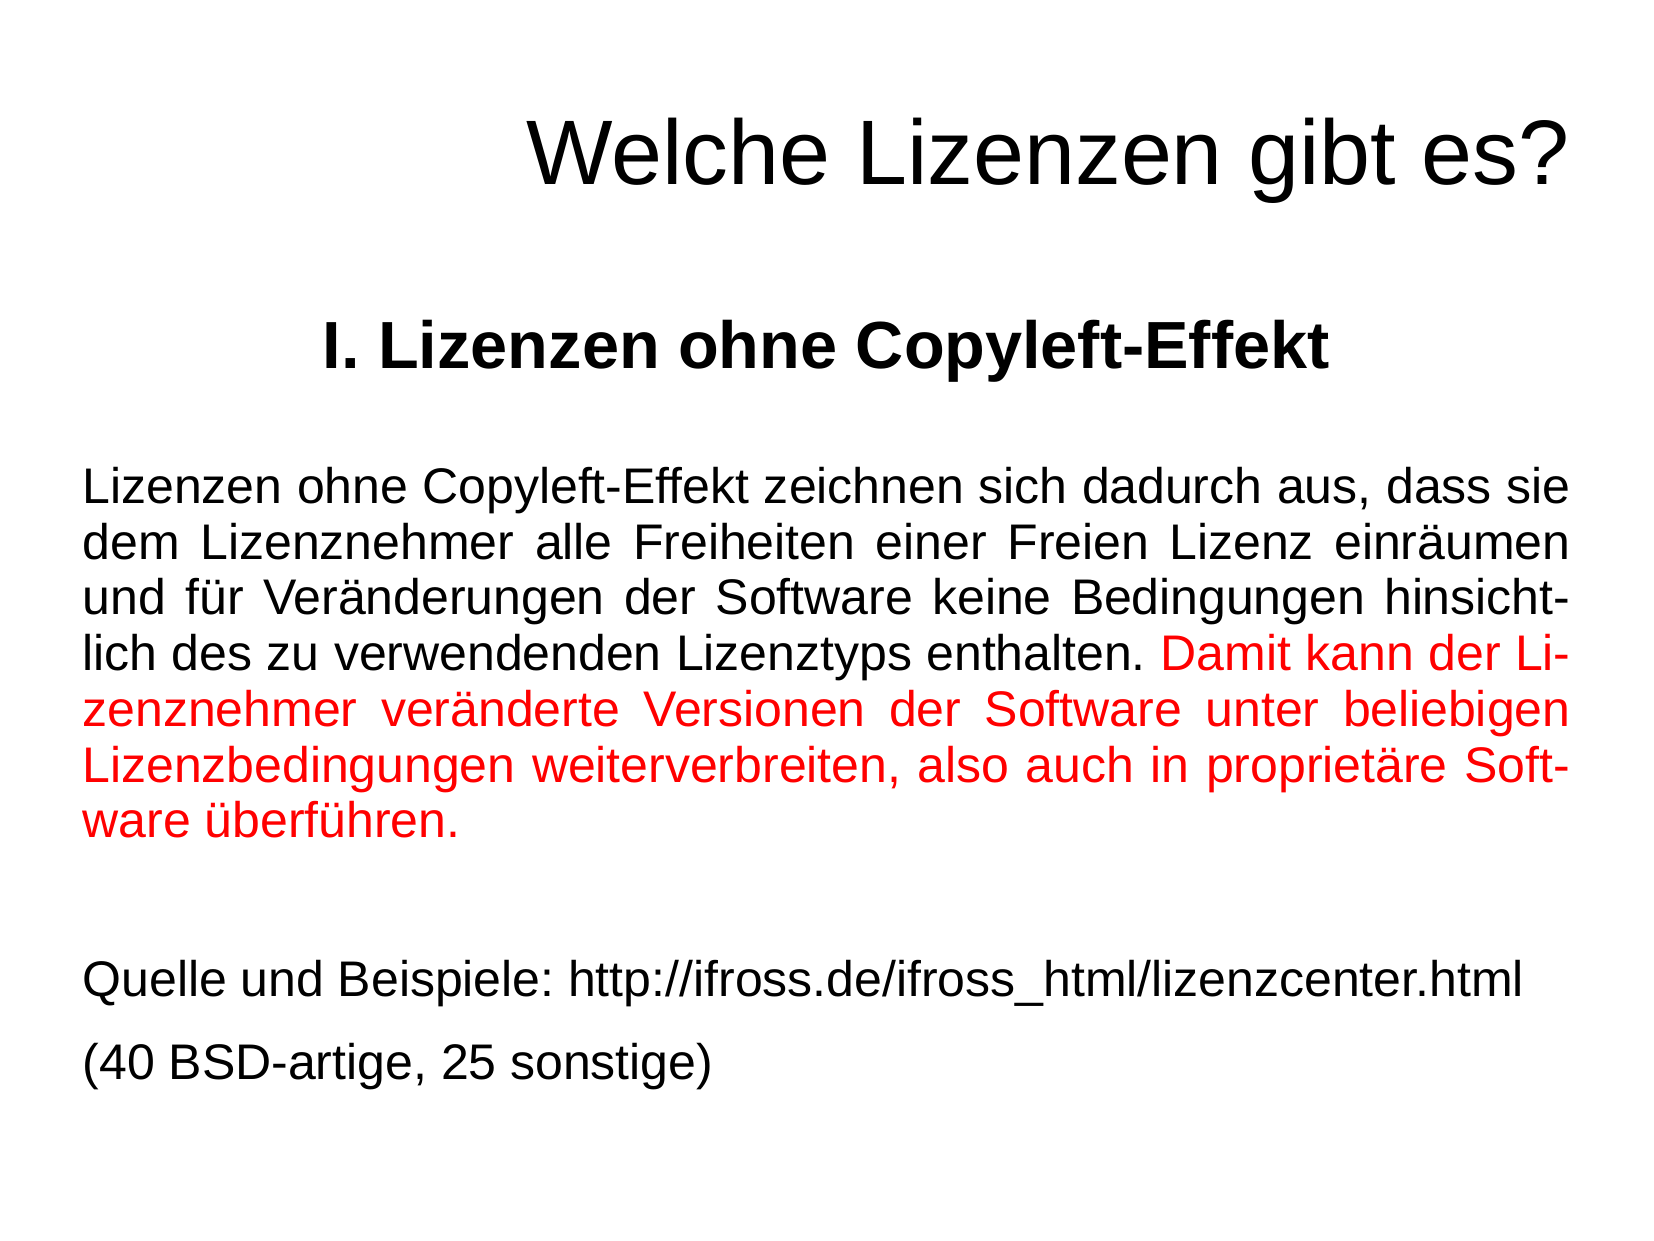

# Welche Lizenzen gibt es?
I. Lizenzen ohne Copyleft-Effekt
Lizenzen ohne Copyleft-Effekt zeichnen sich dadurch aus, dass sie dem Lizenznehmer alle Freiheiten einer Freien Lizenz einräumen und für Veränderungen der Software keine Bedingungen hinsicht-lich des zu verwendenden Lizenztyps enthalten. Damit kann der Li-zenznehmer veränderte Versionen der Software unter beliebigen Lizenzbedingungen weiterverbreiten, also auch in proprietäre Soft-ware überführen.
Quelle und Beispiele: http://ifross.de/ifross_html/lizenzcenter.html
(40 BSD-artige, 25 sonstige)